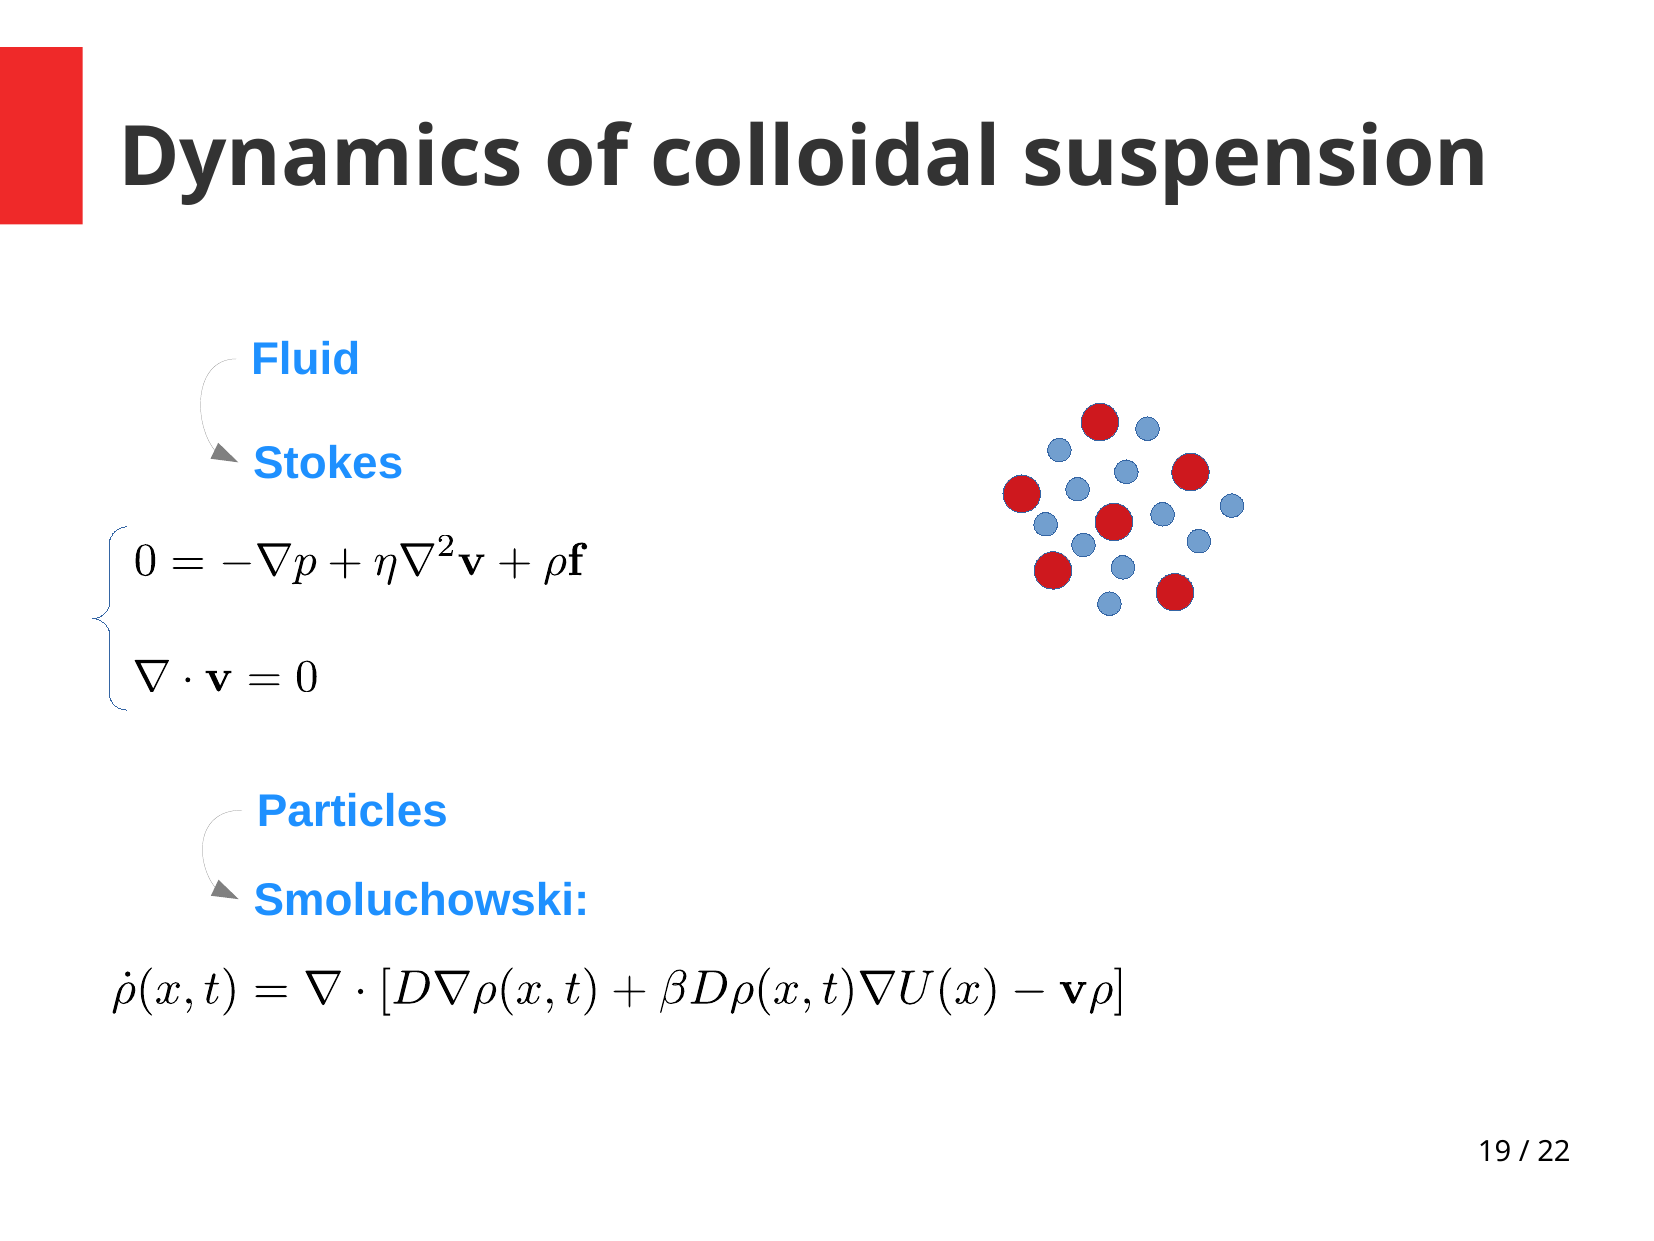

# Dynamics of colloidal suspension
Fluid
Stokes
Particles
Smoluchowski:
19